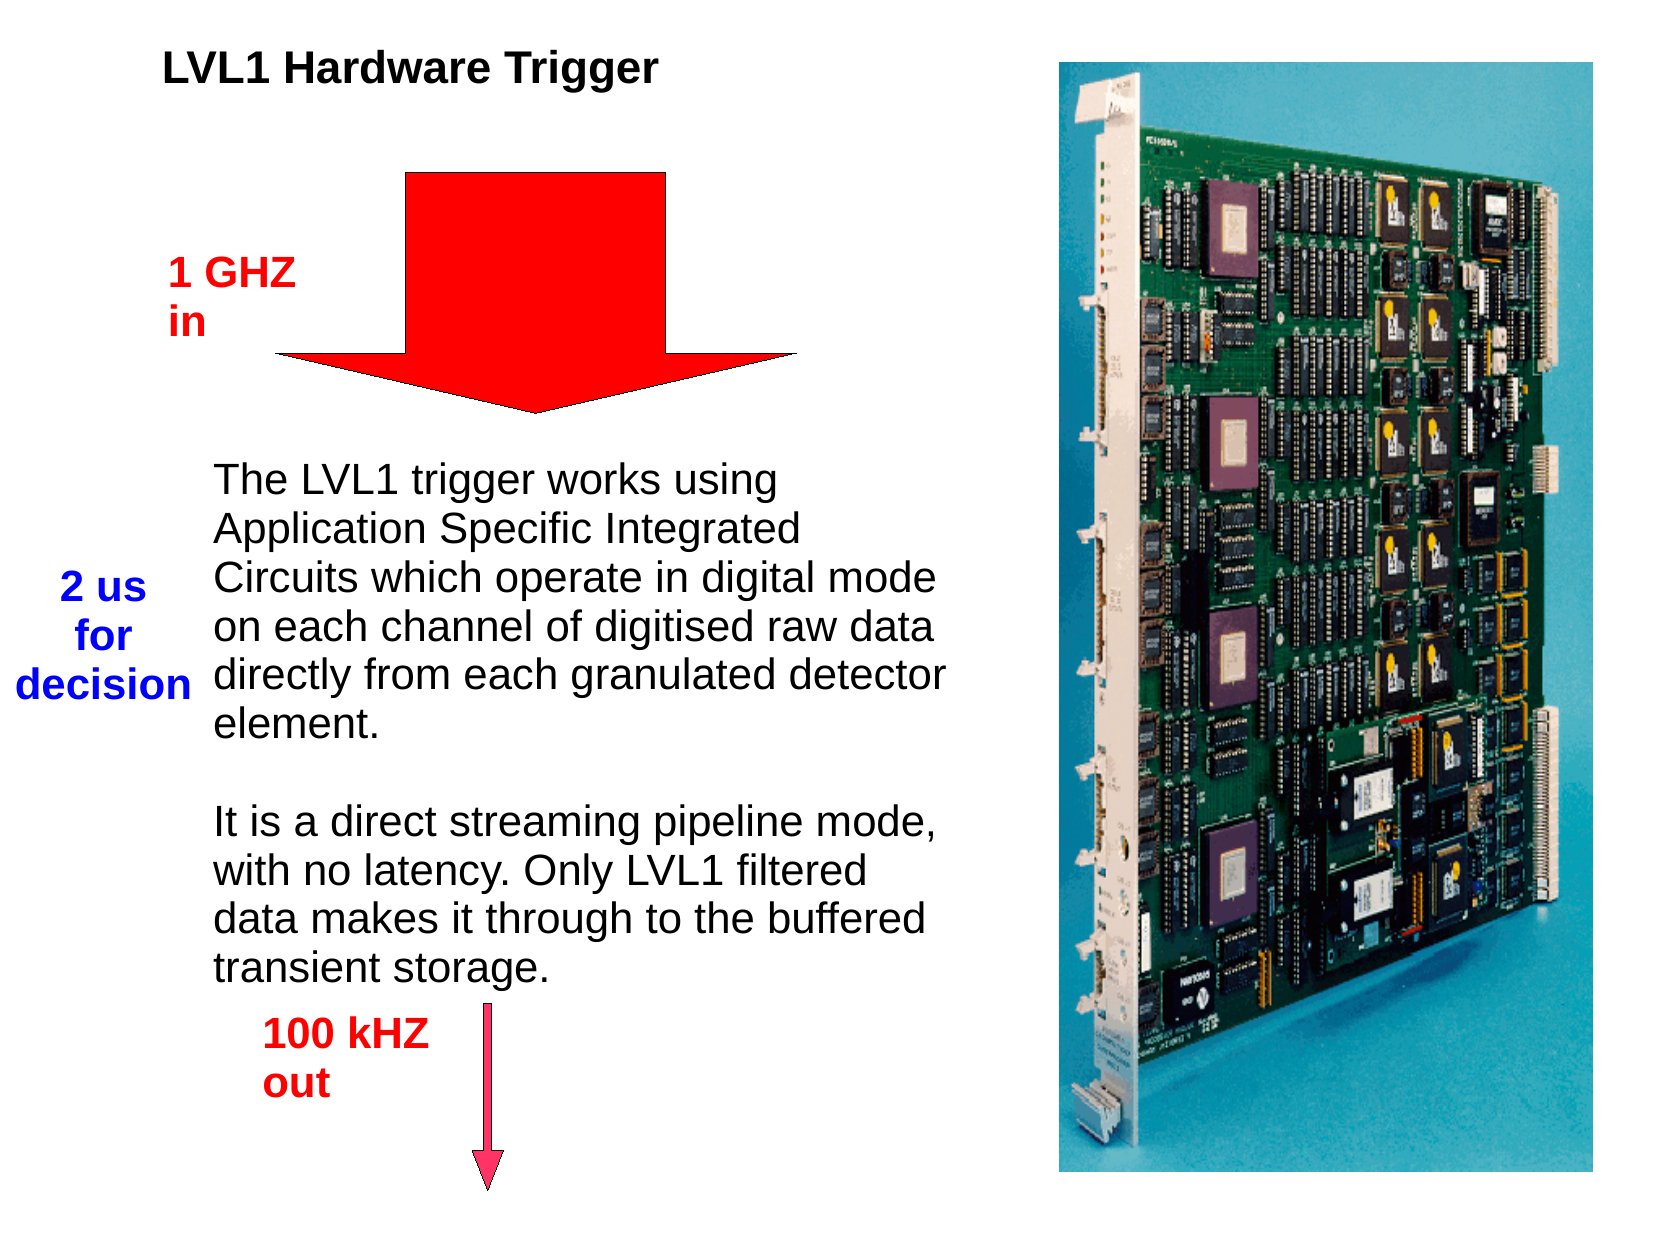

LVL1 Hardware Trigger
1 GHZ in
The LVL1 trigger works using
Application Specific Integrated Circuits which operate in digital mode on each channel of digitised raw data directly from each granulated detector element.
It is a direct streaming pipeline mode, with no latency. Only LVL1 filtered data makes it through to the buffered transient storage.
2 us
for
decision
100 kHZ out